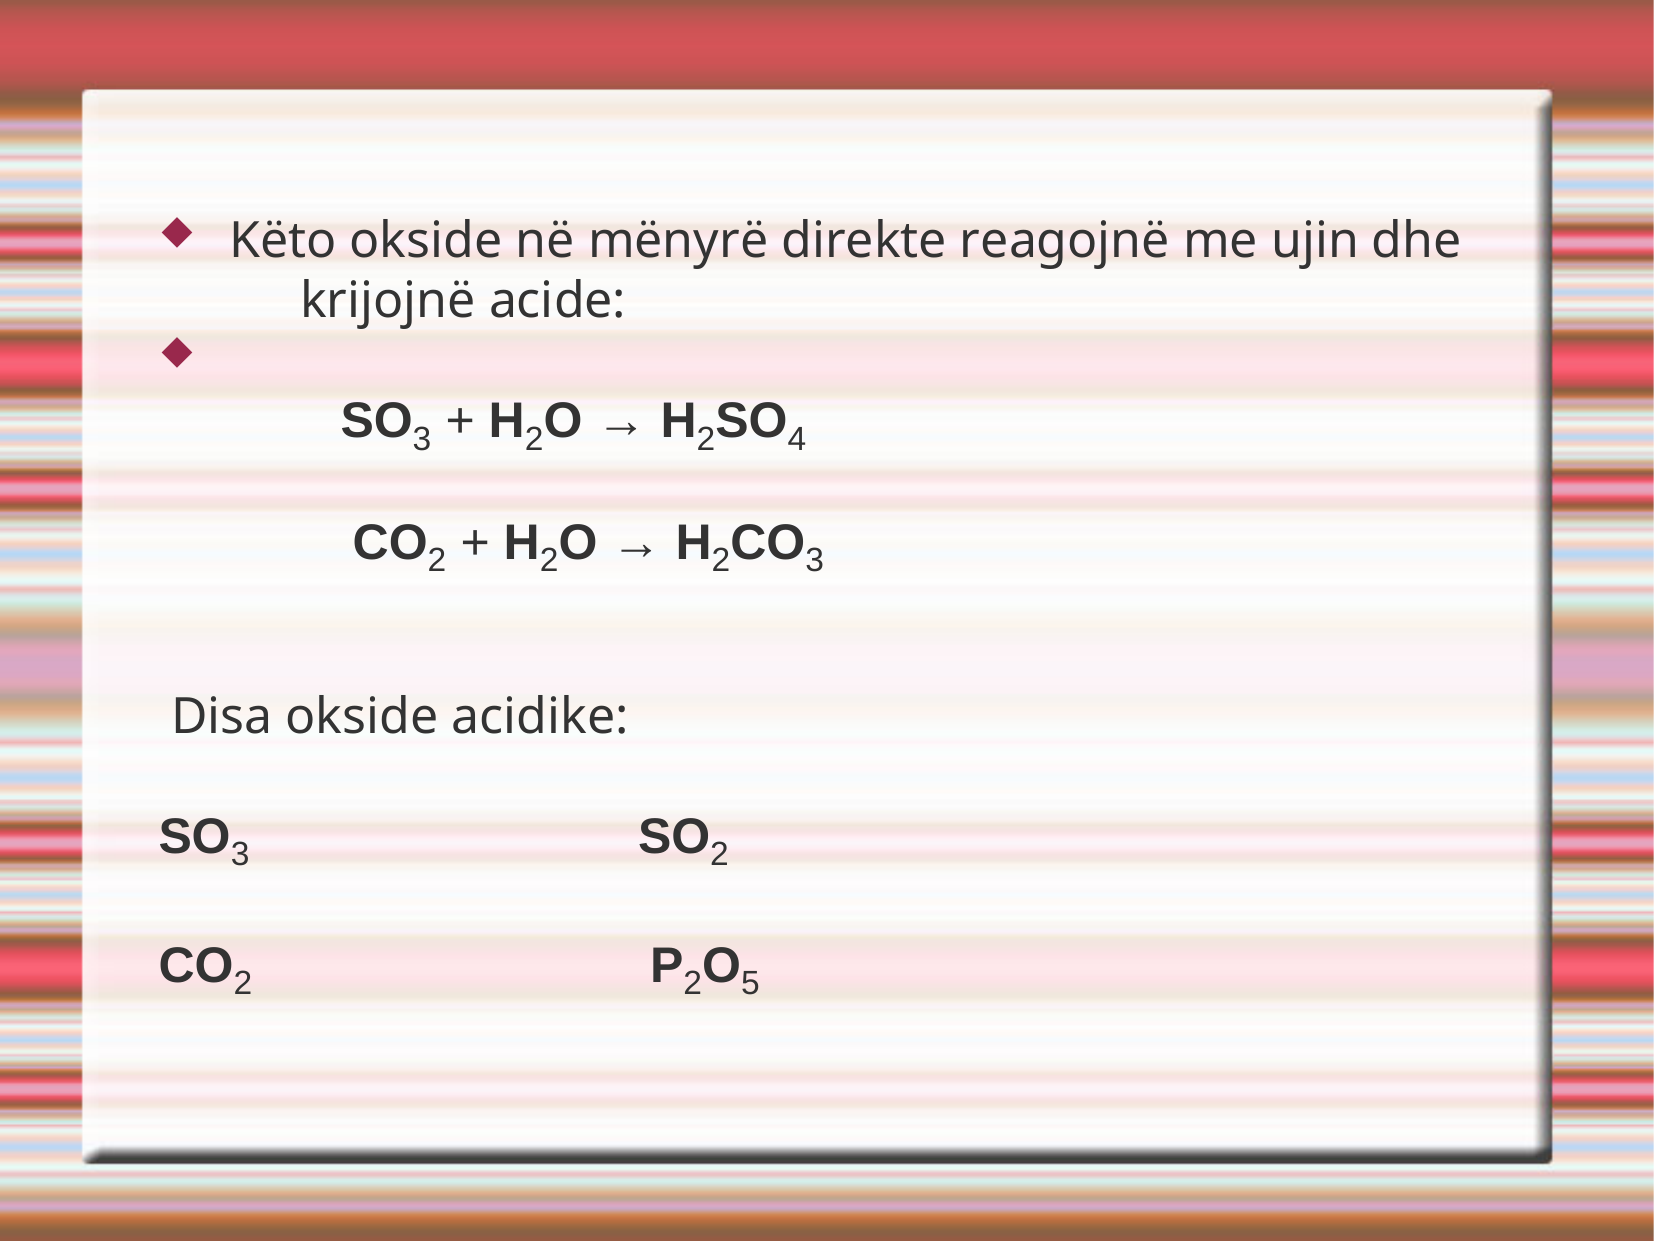

# Këto okside në mënyrë direkte reagojnë me ujin dhe krijojnë acide:
 SO3 + H2O → H2SO4
 CO2 + H2O → H2CO3
 Disa okside acidike:
SO3 SO2
CO2 P2O5